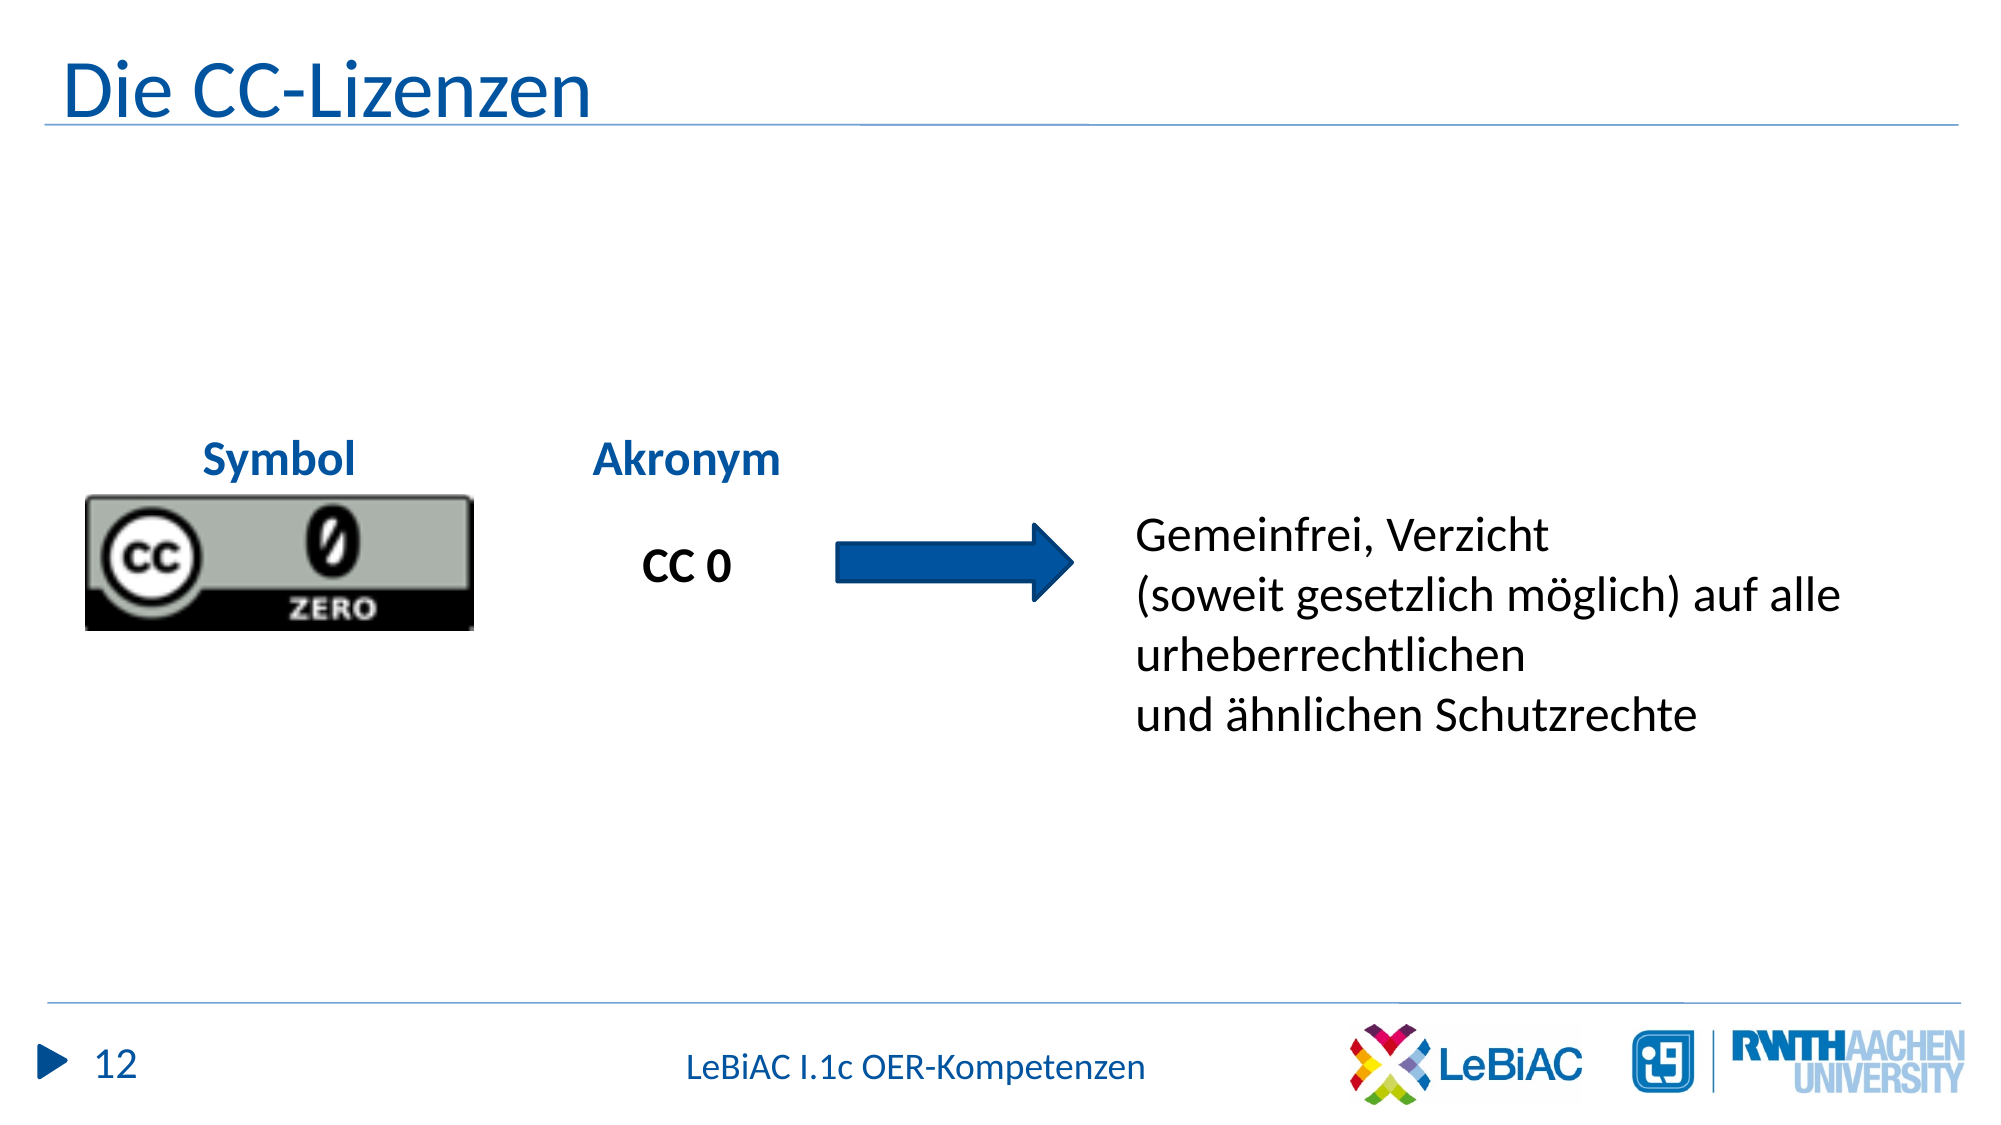

# Die CC-Lizenzen
Symbol
Akronym
Gemeinfrei, Verzicht
(soweit gesetzlich möglich) auf alle
urheberrechtlichen
und ähnlichen Schutzrechte
CC 0